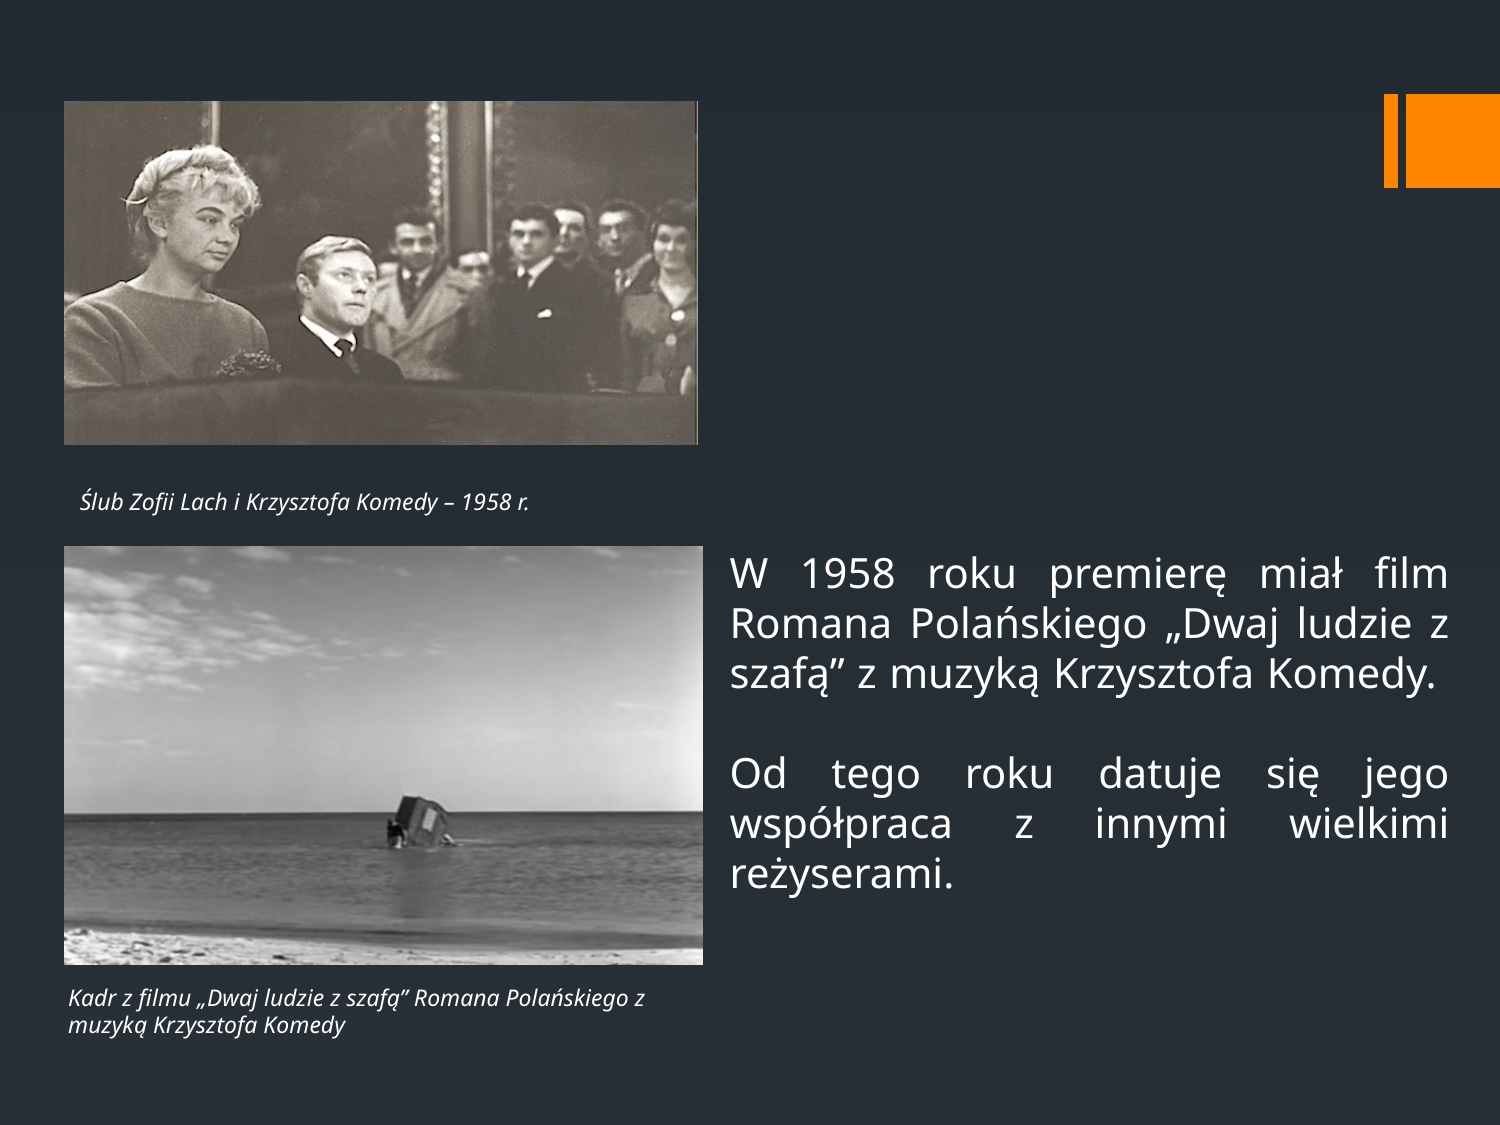

Ślub Zofii Lach i Krzysztofa Komedy – 1958 r.
W 1958 roku premierę miał film Romana Polańskiego „Dwaj ludzie z szafą” z muzyką Krzysztofa Komedy.
Od tego roku datuje się jego współpraca z innymi wielkimi reżyserami.
Kadr z filmu „Dwaj ludzie z szafą” Romana Polańskiego z muzyką Krzysztofa Komedy